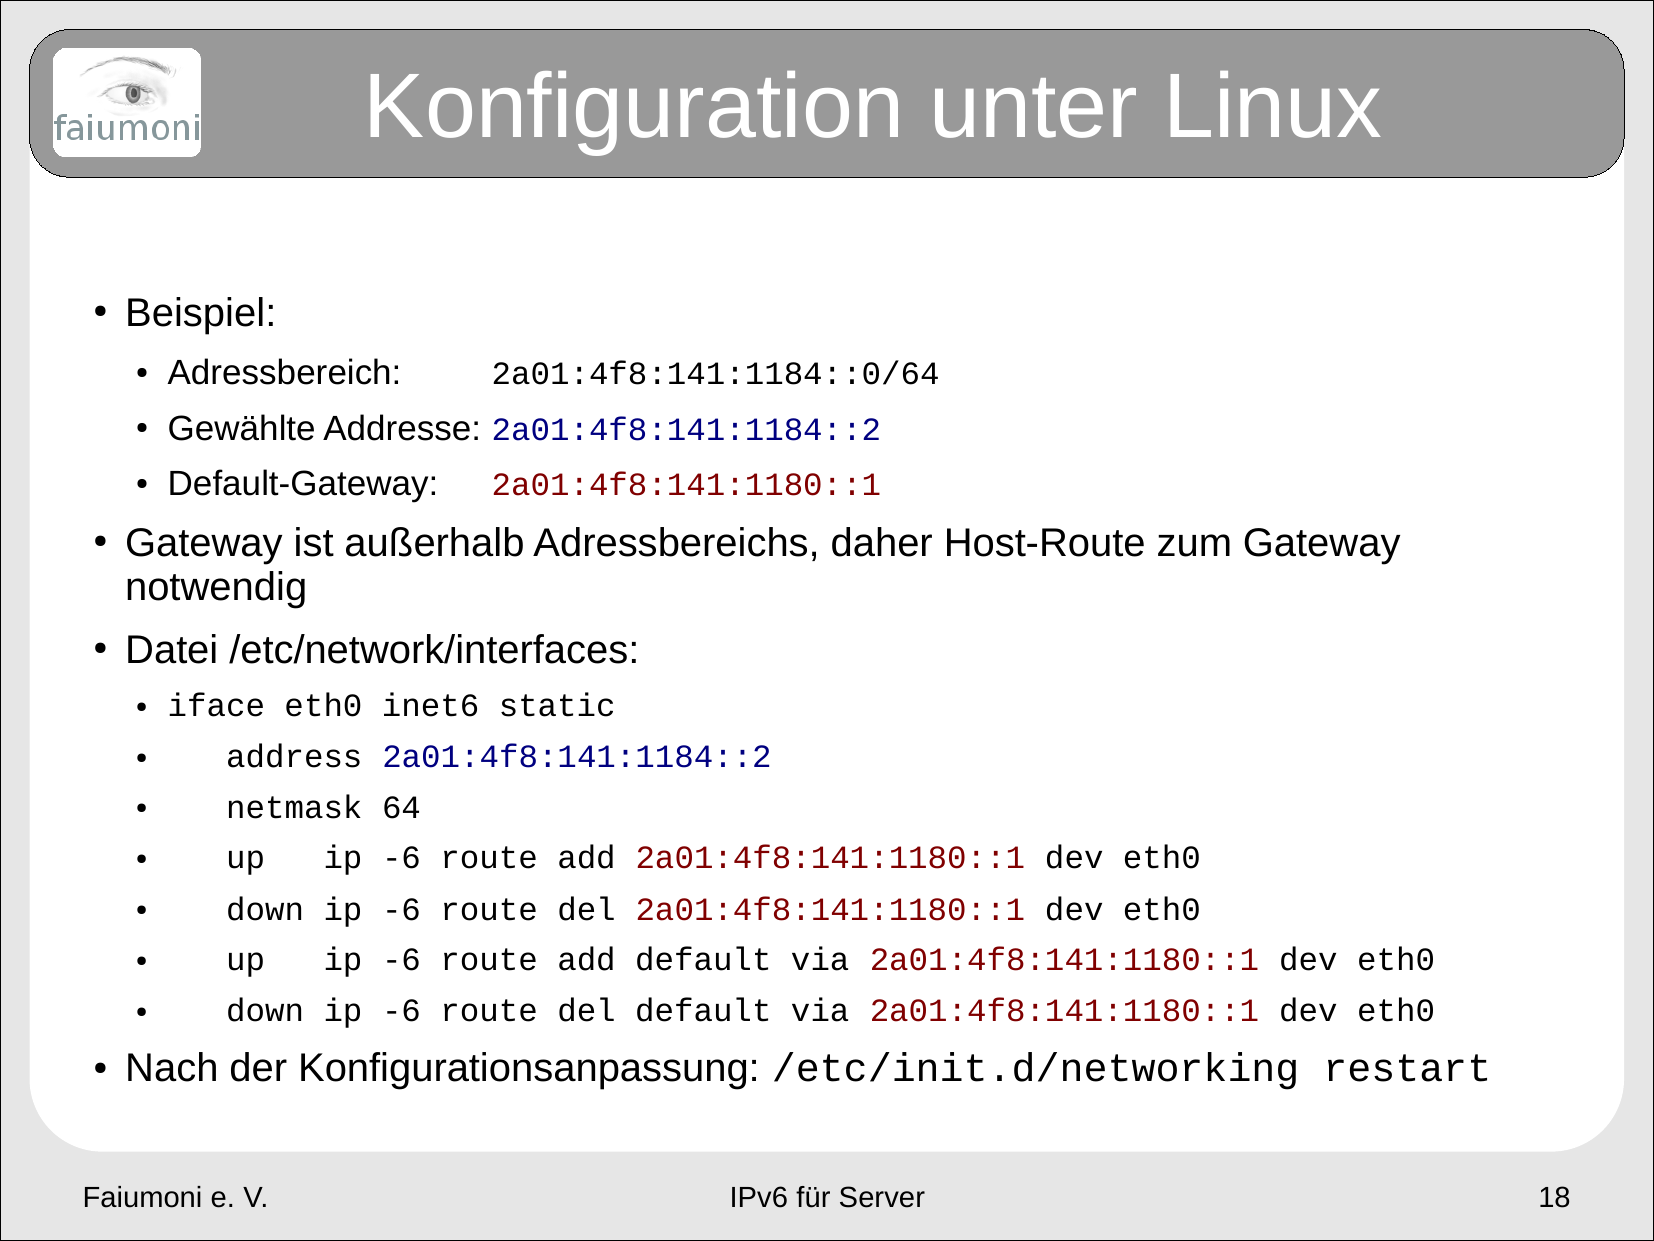

# Konfiguration unter Linux
Beispiel:
Adressbereich:	2a01:4f8:141:1184::0/64
Gewählte Addresse:	2a01:4f8:141:1184::2
Default-Gateway:	2a01:4f8:141:1180::1
Gateway ist außerhalb Adressbereichs, daher Host-Route zum Gateway notwendig
Datei /etc/network/interfaces:
iface eth0 inet6 static
 address 2a01:4f8:141:1184::2
 netmask 64
 up ip -6 route add 2a01:4f8:141:1180::1 dev eth0
 down ip -6 route del 2a01:4f8:141:1180::1 dev eth0
 up ip -6 route add default via 2a01:4f8:141:1180::1 dev eth0
 down ip -6 route del default via 2a01:4f8:141:1180::1 dev eth0
Nach der Konfigurationsanpassung: /etc/init.d/networking restart
Faiumoni e. V.
IPv6 für Server
18